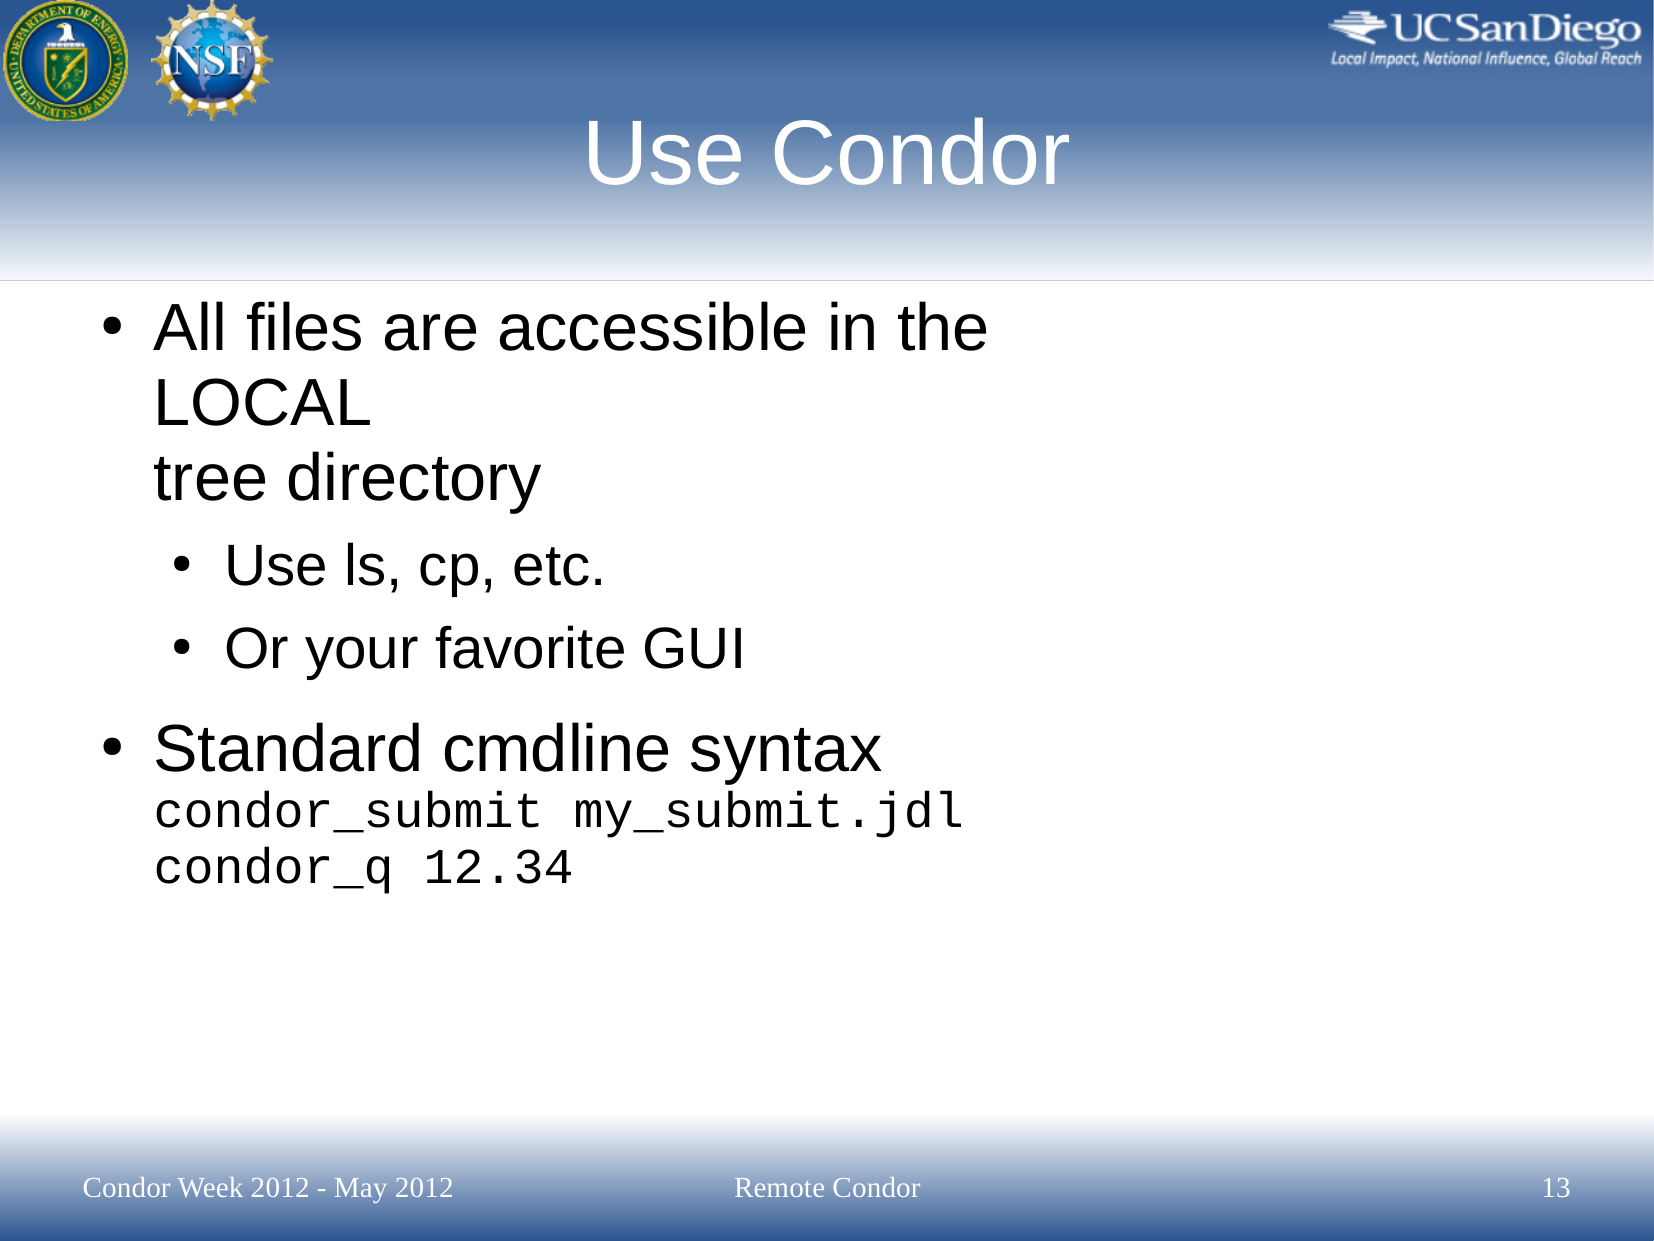

# Use Condor
All files are accessible in the
LOCAL
tree directory
Use ls, cp, etc.
Or your favorite GUI
Standard cmdline syntax
condor_submit my_submit.jdl
condor_q 12.34
Condor Week 2012 - May 2012
Remote Condor
13